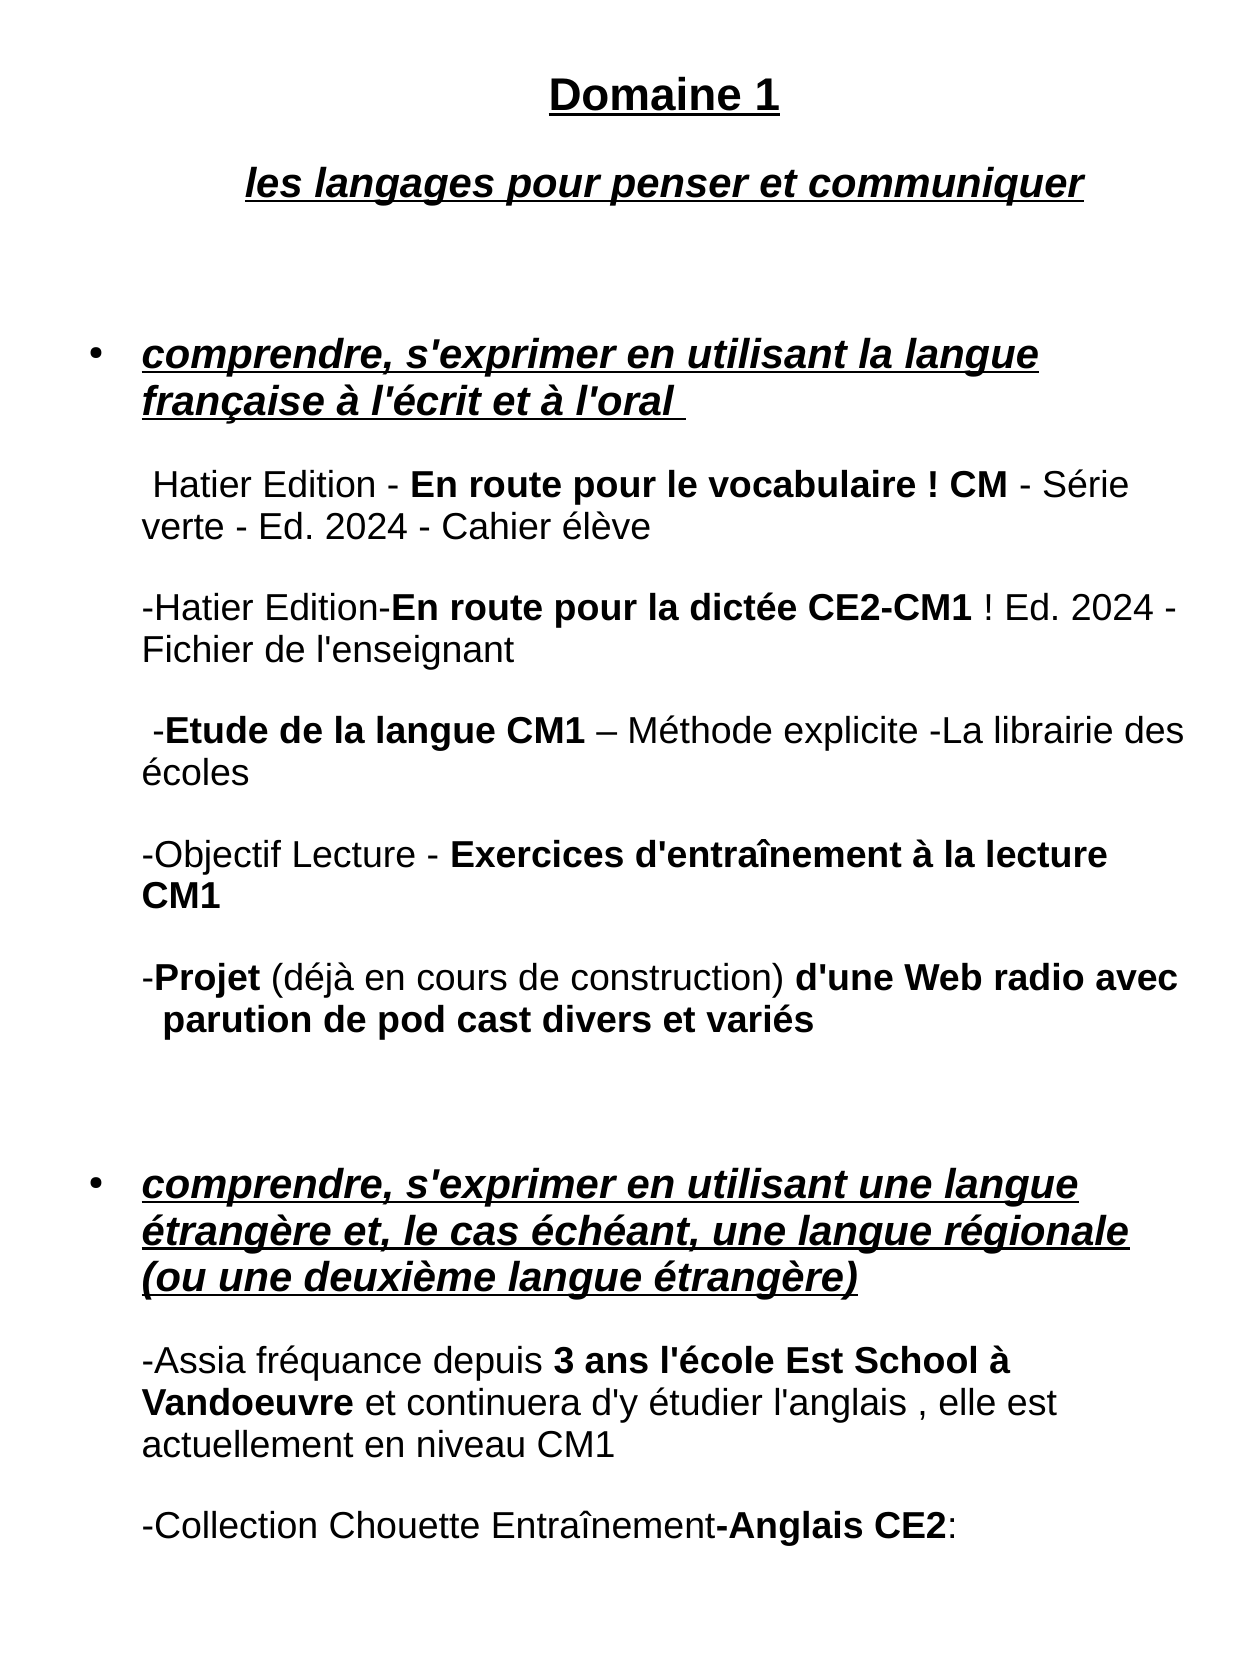

# Domaine 1
les langages pour penser et communiquer
comprendre, s'exprimer en utilisant la langue française à l'écrit et à l'oral
 Hatier Edition - En route pour le vocabulaire ! CM - Série verte - Ed. 2024 - Cahier élève
-Hatier Edition-En route pour la dictée CE2-CM1 ! Ed. 2024 - Fichier de l'enseignant
 -Etude de la langue CM1 – Méthode explicite -La librairie des écoles
-Objectif Lecture - Exercices d'entraînement à la lecture CM1
-Projet (déjà en cours de construction) d'une Web radio avec parution de pod cast divers et variés
comprendre, s'exprimer en utilisant une langue étrangère et, le cas échéant, une langue régionale (ou une deuxième langue étrangère)
-Assia fréquance depuis 3 ans l'école Est School à Vandoeuvre et continuera d'y étudier l'anglais , elle est actuellement en niveau CM1
-Collection Chouette Entraînement-Anglais CE2: